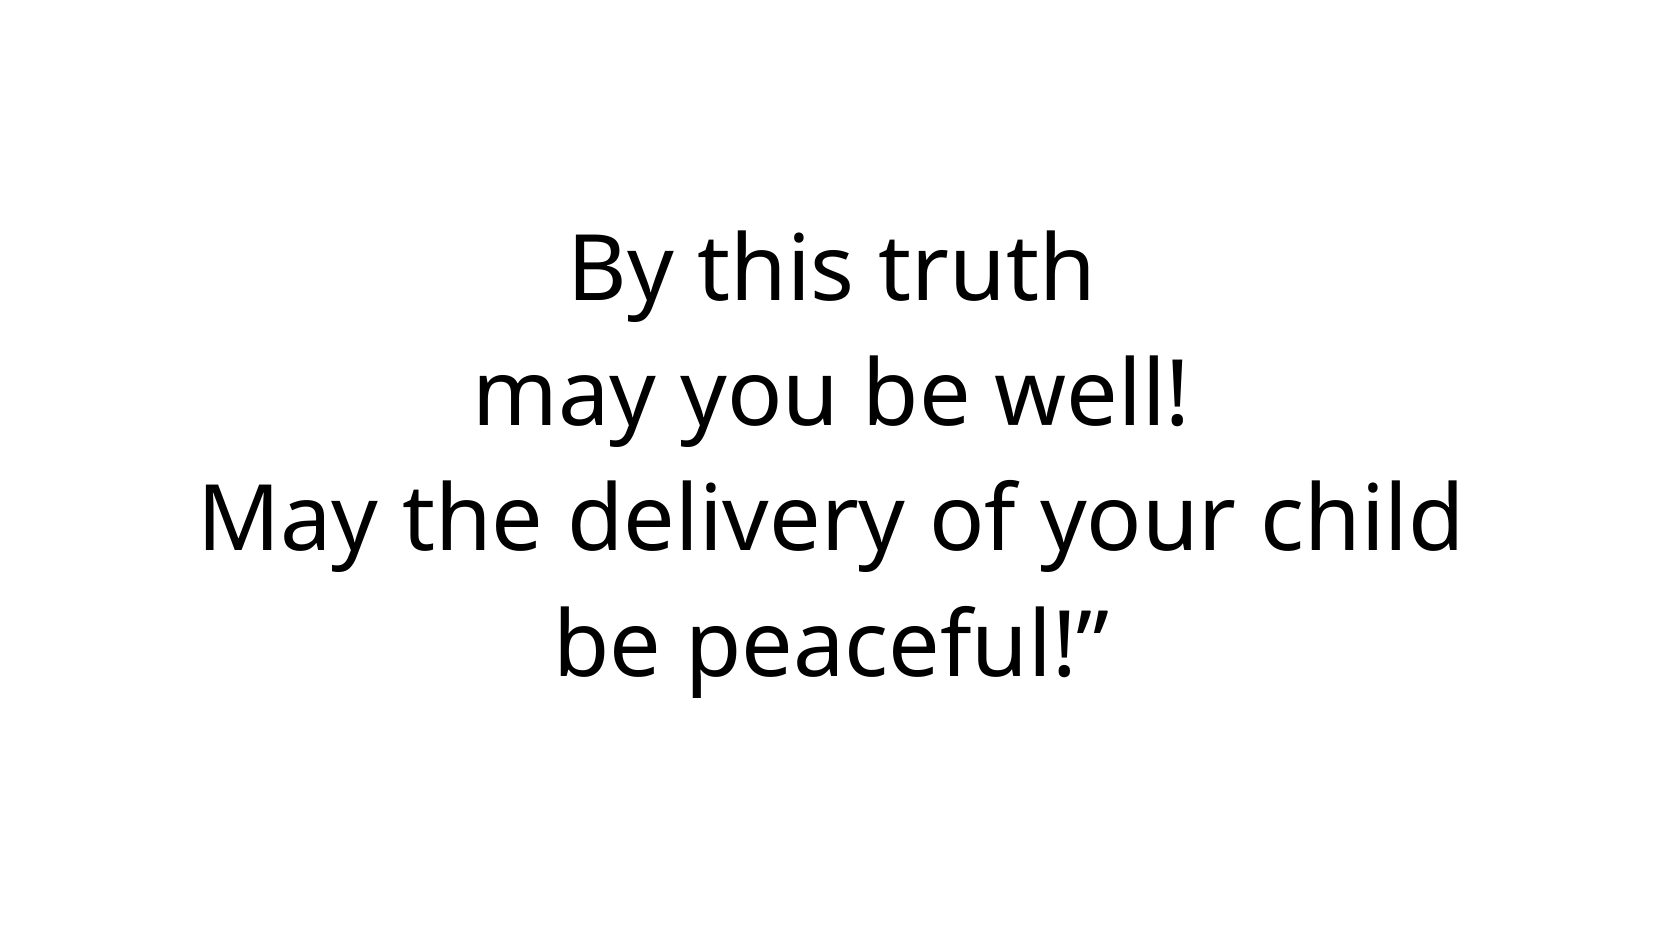

# By this truth
may you be well!
May the delivery of your child
be peaceful!”